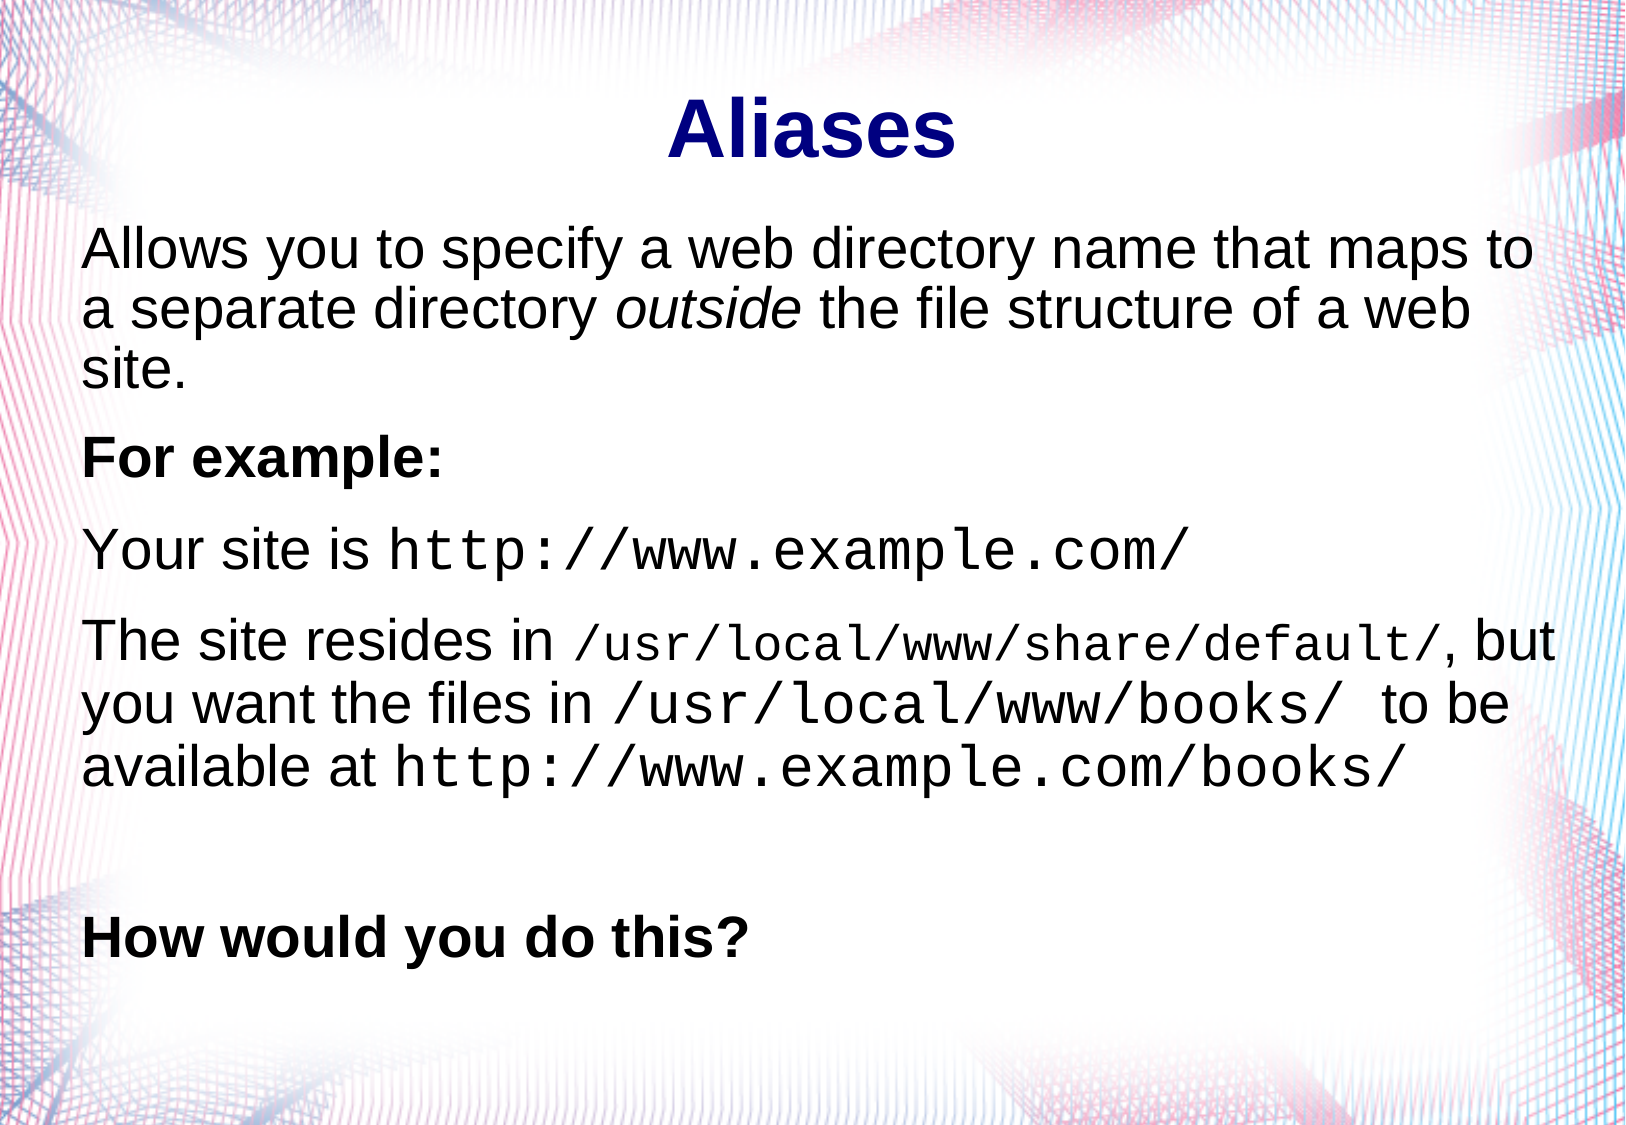

Aliases
Allows you to specify a web directory name that maps to a separate directory outside the file structure of a web site.
For example:
Your site is http://www.example.com/
The site resides in /usr/local/www/share/default/, but you want the files in /usr/local/www/books/ to be available at http://www.example.com/books/
How would you do this?